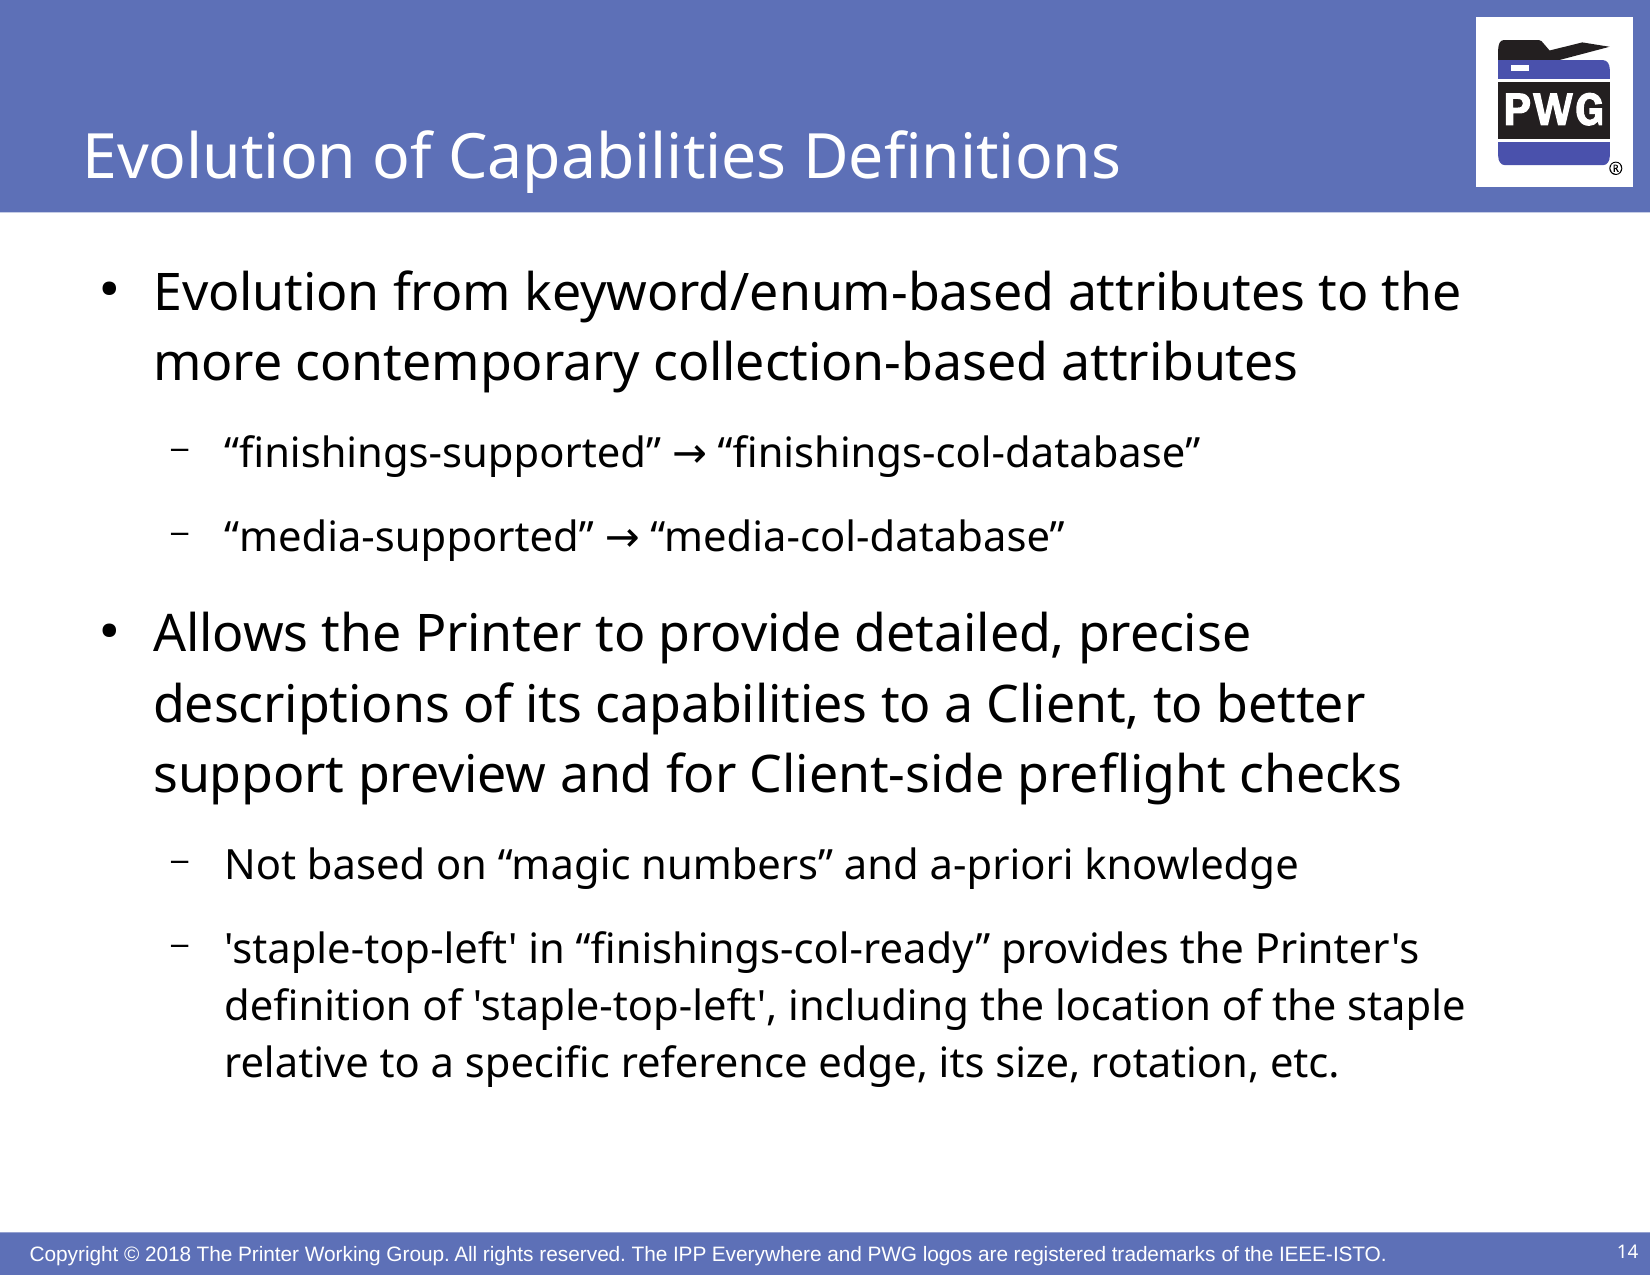

# Evolution of Capabilities Definitions
Evolution from keyword/enum-based attributes to the more contemporary collection-based attributes
“finishings-supported” → “finishings-col-database”
“media-supported” → “media-col-database”
Allows the Printer to provide detailed, precise descriptions of its capabilities to a Client, to better support preview and for Client-side preflight checks
Not based on “magic numbers” and a-priori knowledge
'staple-top-left' in “finishings-col-ready” provides the Printer's definition of 'staple-top-left', including the location of the staple relative to a specific reference edge, its size, rotation, etc.